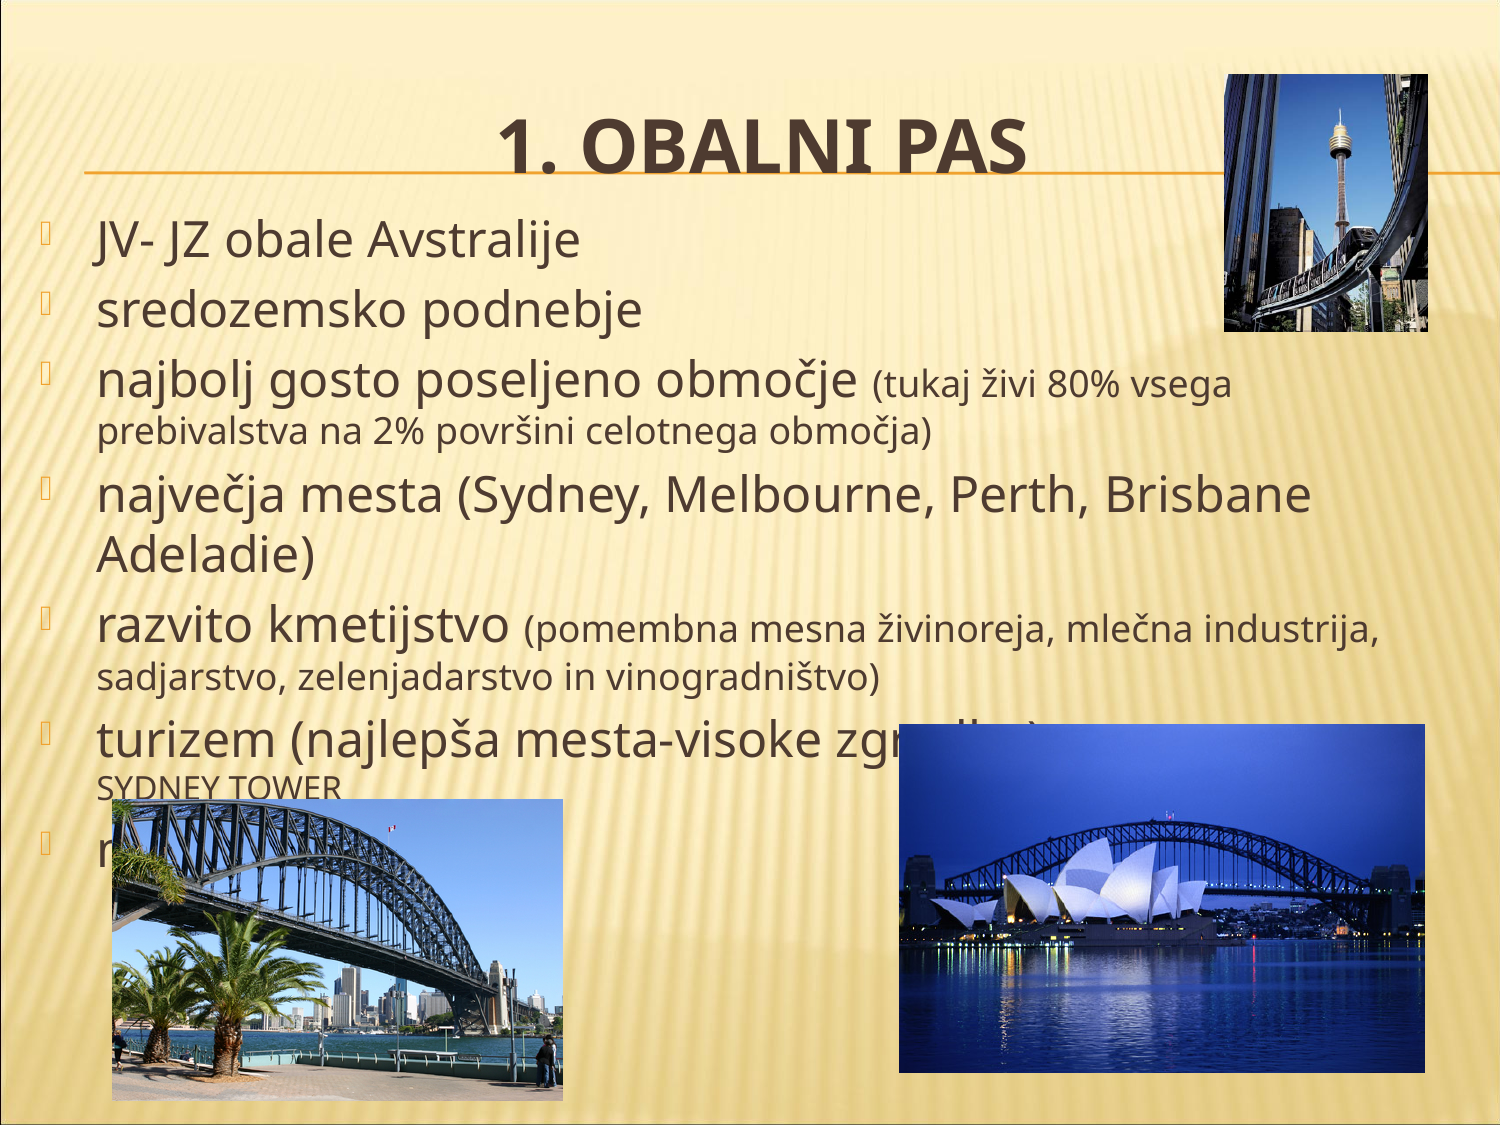

# 1. OBALNI PAS
JV- JZ obale Avstralije
sredozemsko podnebje
najbolj gosto poseljeno območje (tukaj živi 80% vsega prebivalstva na 2% površini celotnega območja)
največja mesta (Sydney, Melbourne, Perth, Brisbane Adeladie)
razvito kmetijstvo (pomembna mesna živinoreja, mlečna industrija, sadjarstvo, zelenjadarstvo in vinogradništvo)
turizem (najlepša mesta-visoke zgradbe) najvišja zgradba SYDNEY TOWER
malo kriminala